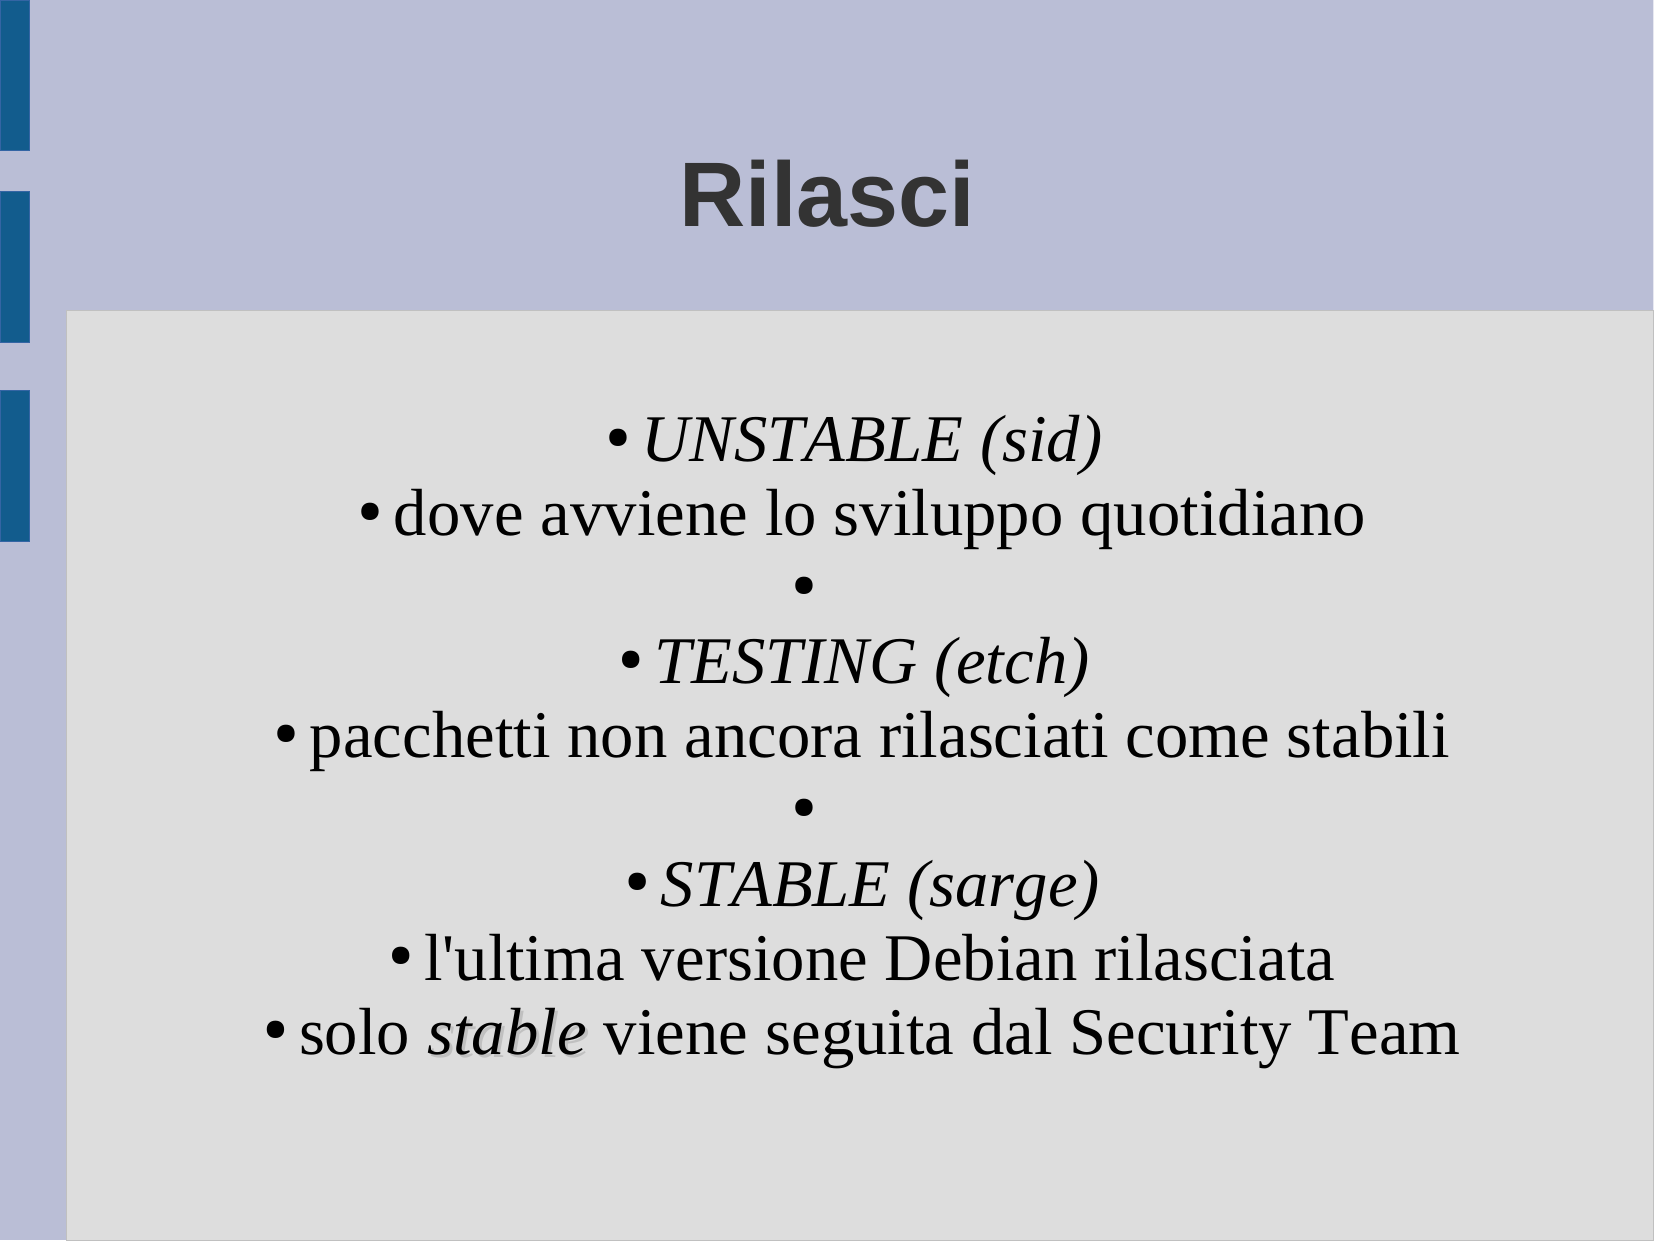

# Rilasci
UNSTABLE (sid)
dove avviene lo sviluppo quotidiano
TESTING (etch)
pacchetti non ancora rilasciati come stabili
STABLE (sarge)
l'ultima versione Debian rilasciata
solo stable viene seguita dal Security Team